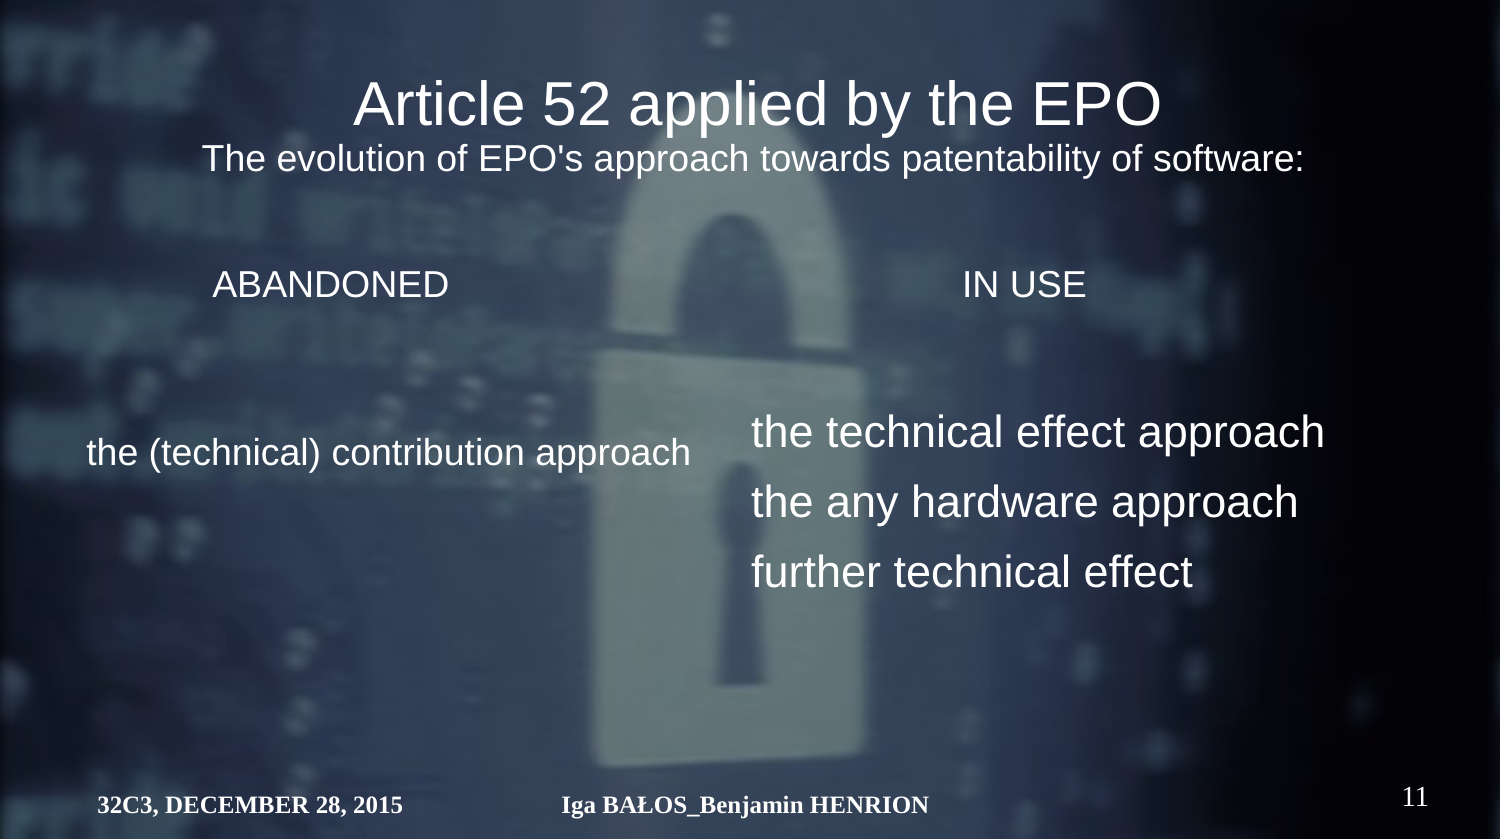

# Article 52 applied by the EPO
 The evolution of EPO's approach towards patentability of software:
 ABANDONED IN USE
the (technical) contribution approach
the technical effect approach
the any hardware approach
further technical effect
11
32C3, DECEMBER 22, 2015
Iga BAŁOS_Benjamin HENRION